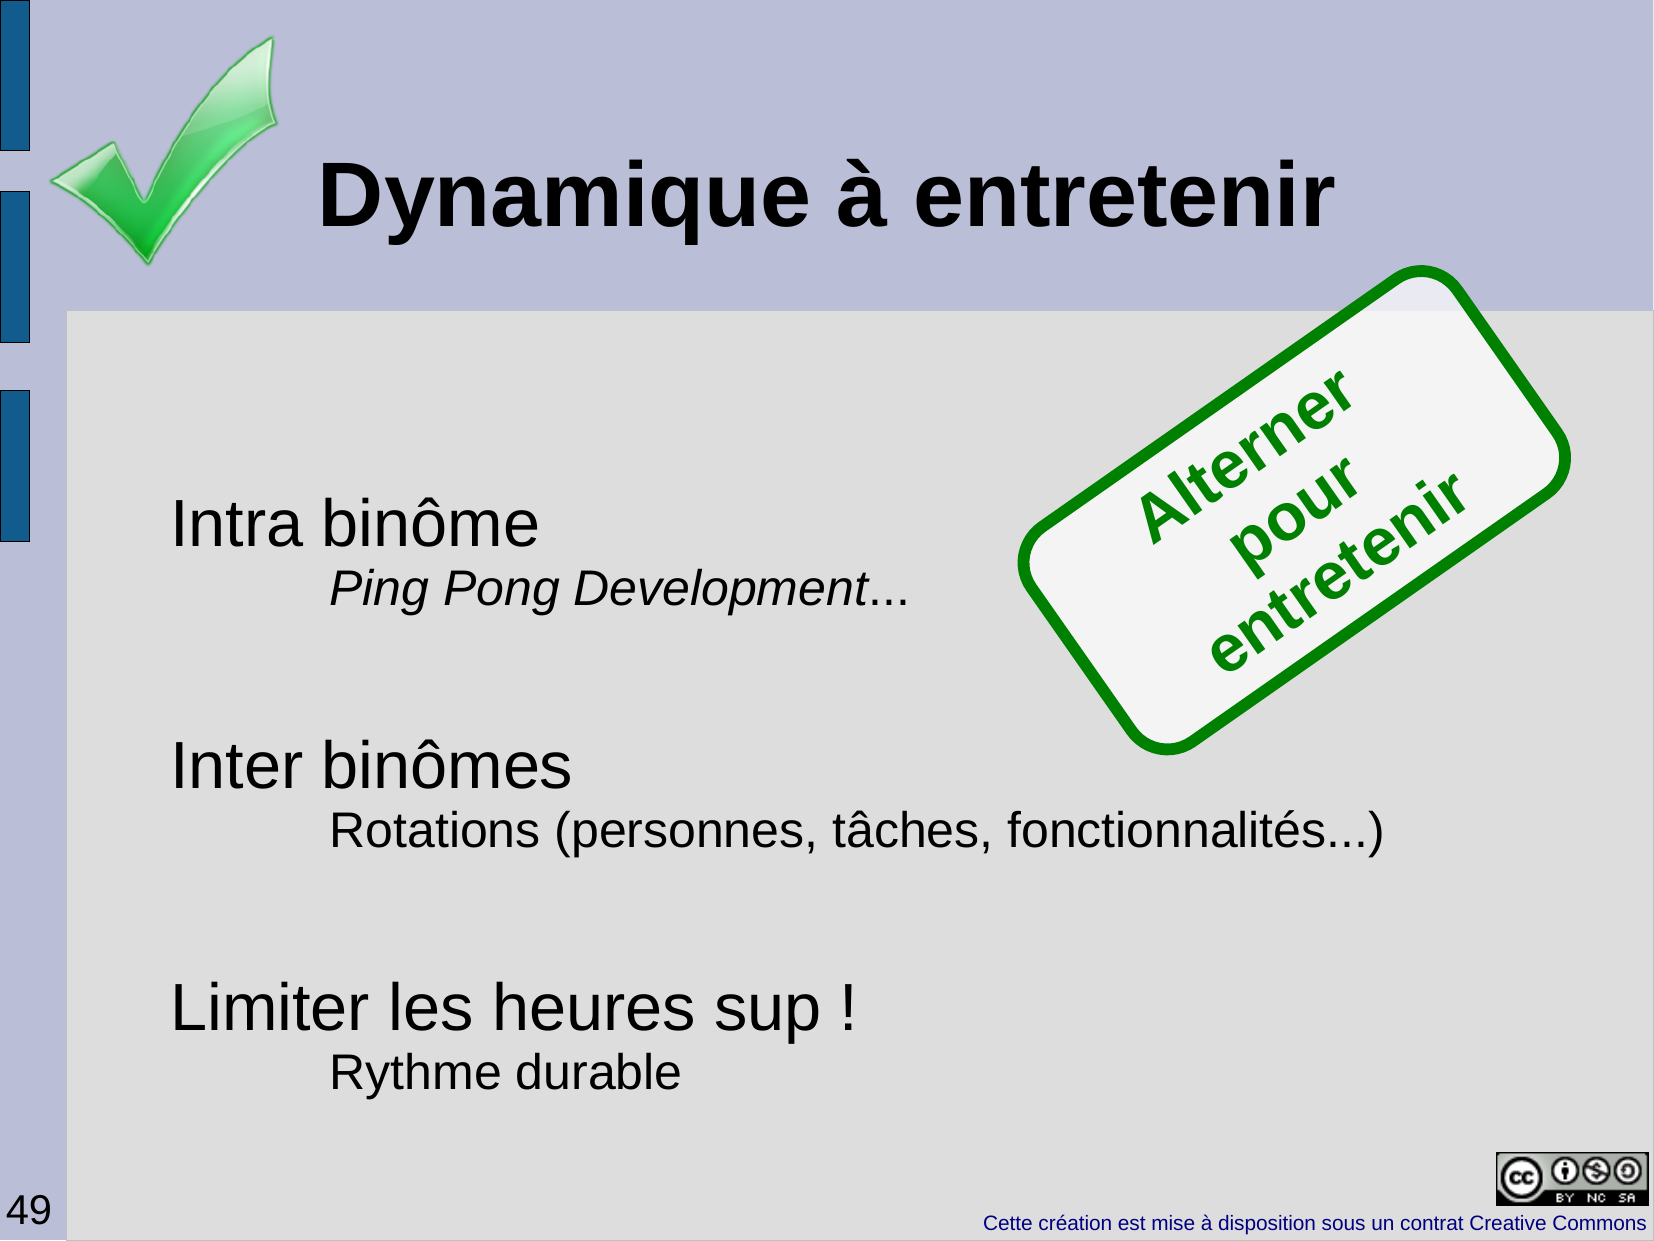

# Dynamique à entretenir
Intra binôme
Ping Pong Development...
Inter binômes
Rotations (personnes, tâches, fonctionnalités...)
Limiter les heures sup !
Rythme durable
Alterner
pour
entretenir